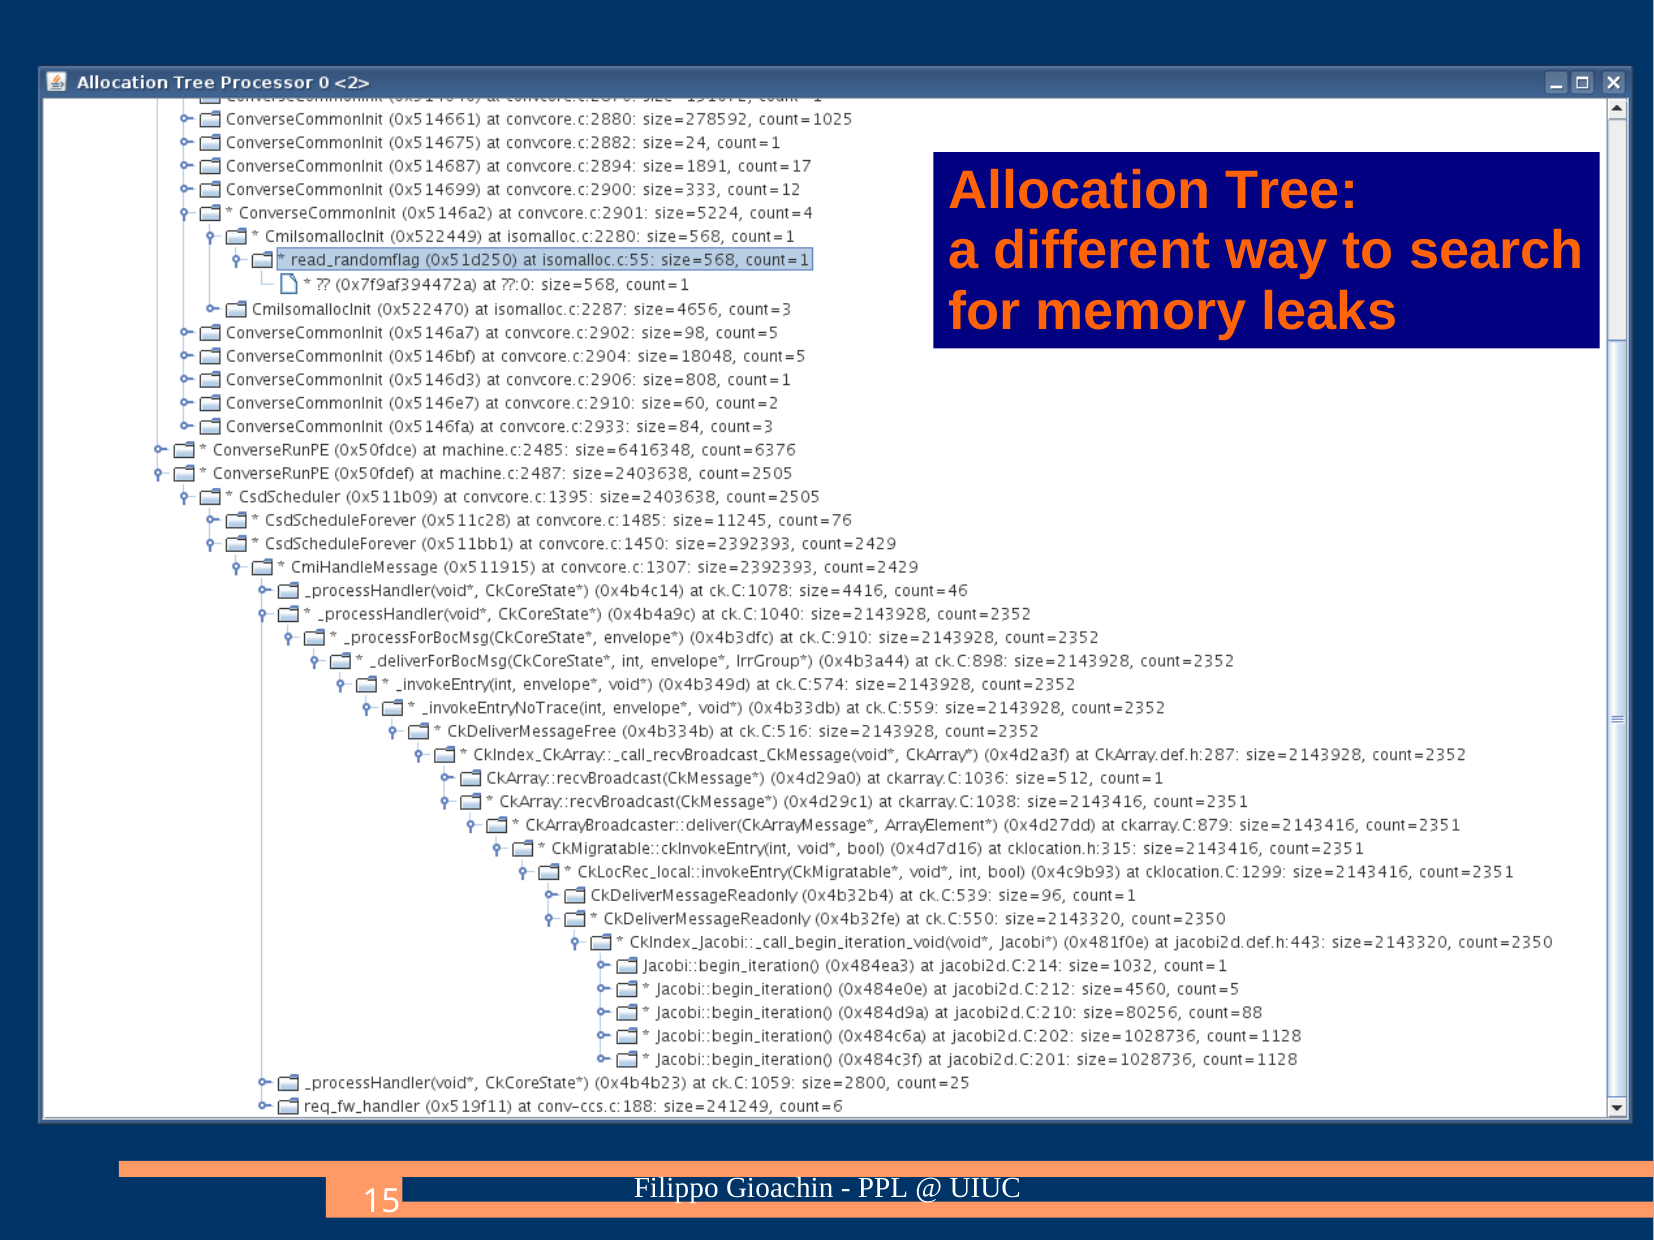

#
Allocation Tree:
a different way to search
for memory leaks
Filippo Gioachin - PPL @ UIUC
15